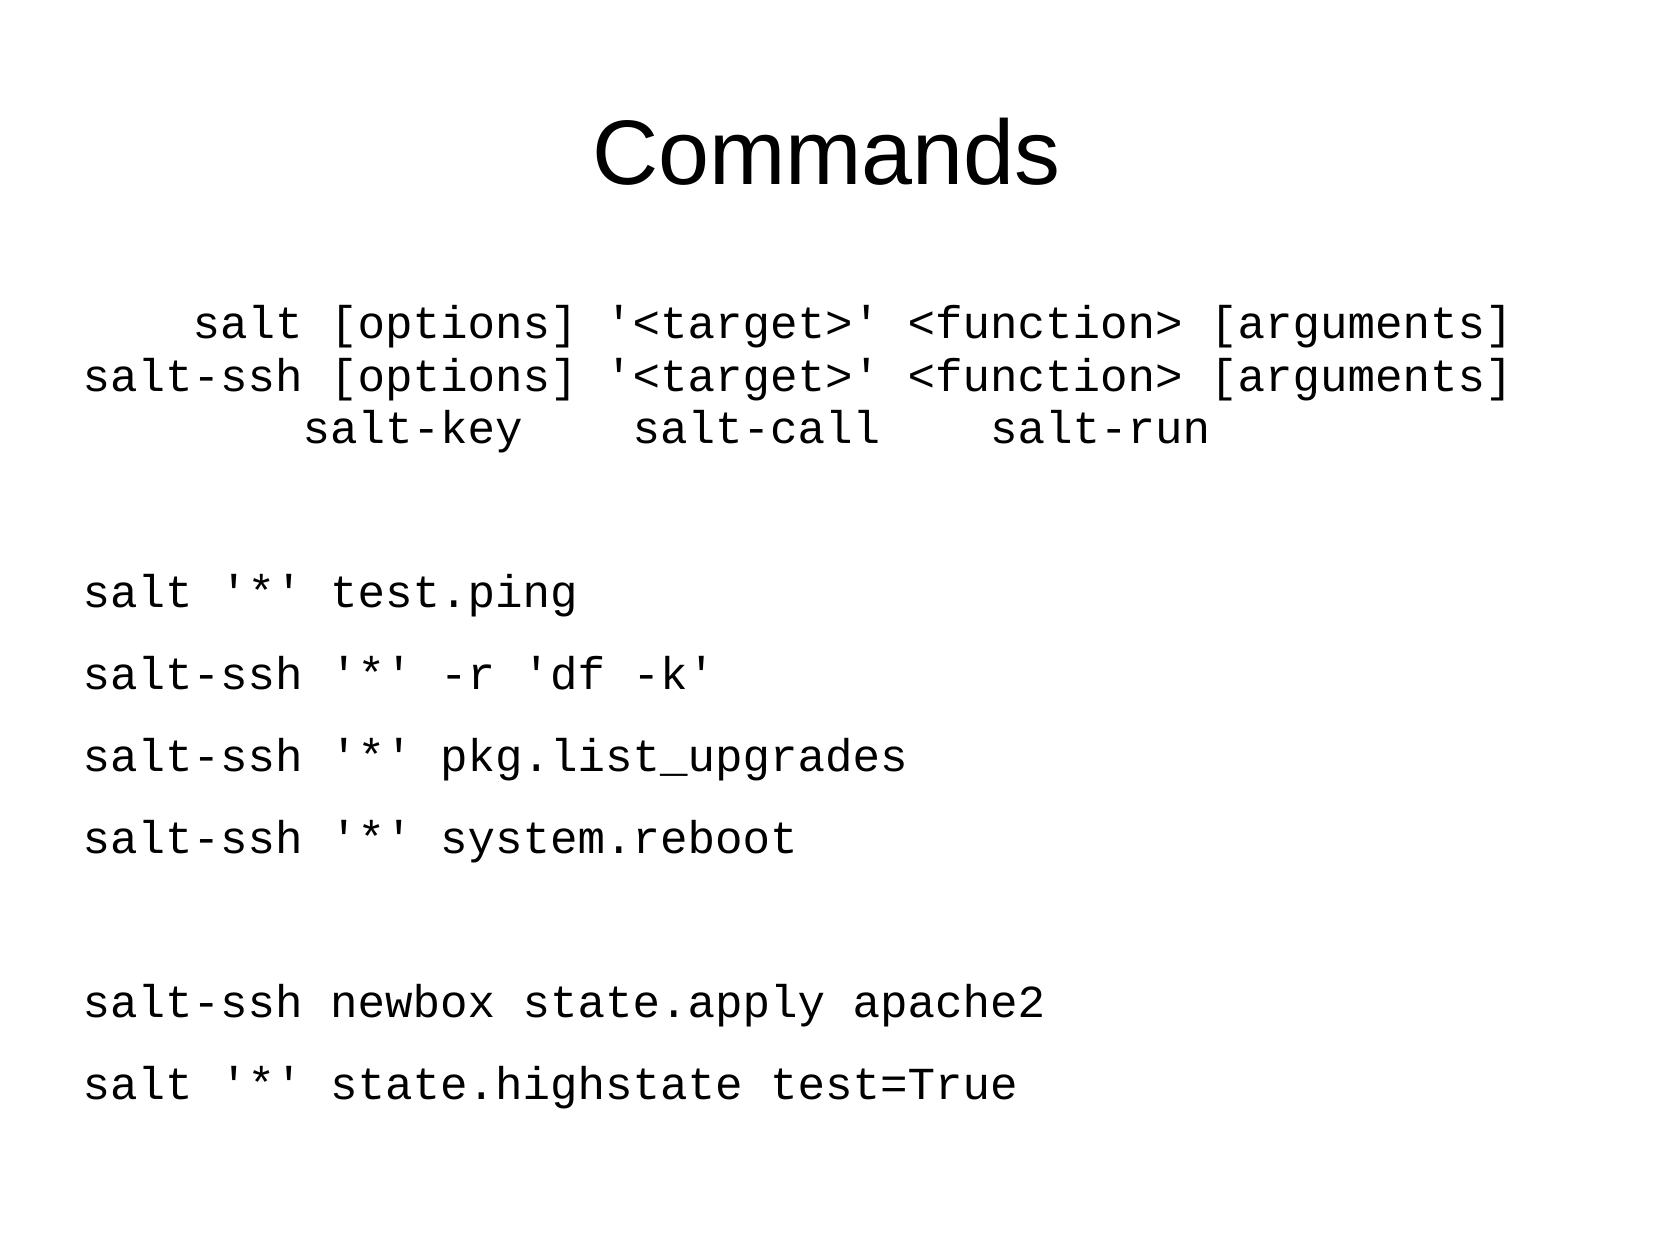

# Commands
 salt [options] '<target>' <function> [arguments]
salt-ssh [options] '<target>' <function> [arguments]
 salt-key salt-call salt-run
salt '*' test.ping
salt-ssh '*' -r 'df -k'
salt-ssh '*' pkg.list_upgrades
salt-ssh '*' system.reboot
salt-ssh newbox state.apply apache2
salt '*' state.highstate test=True